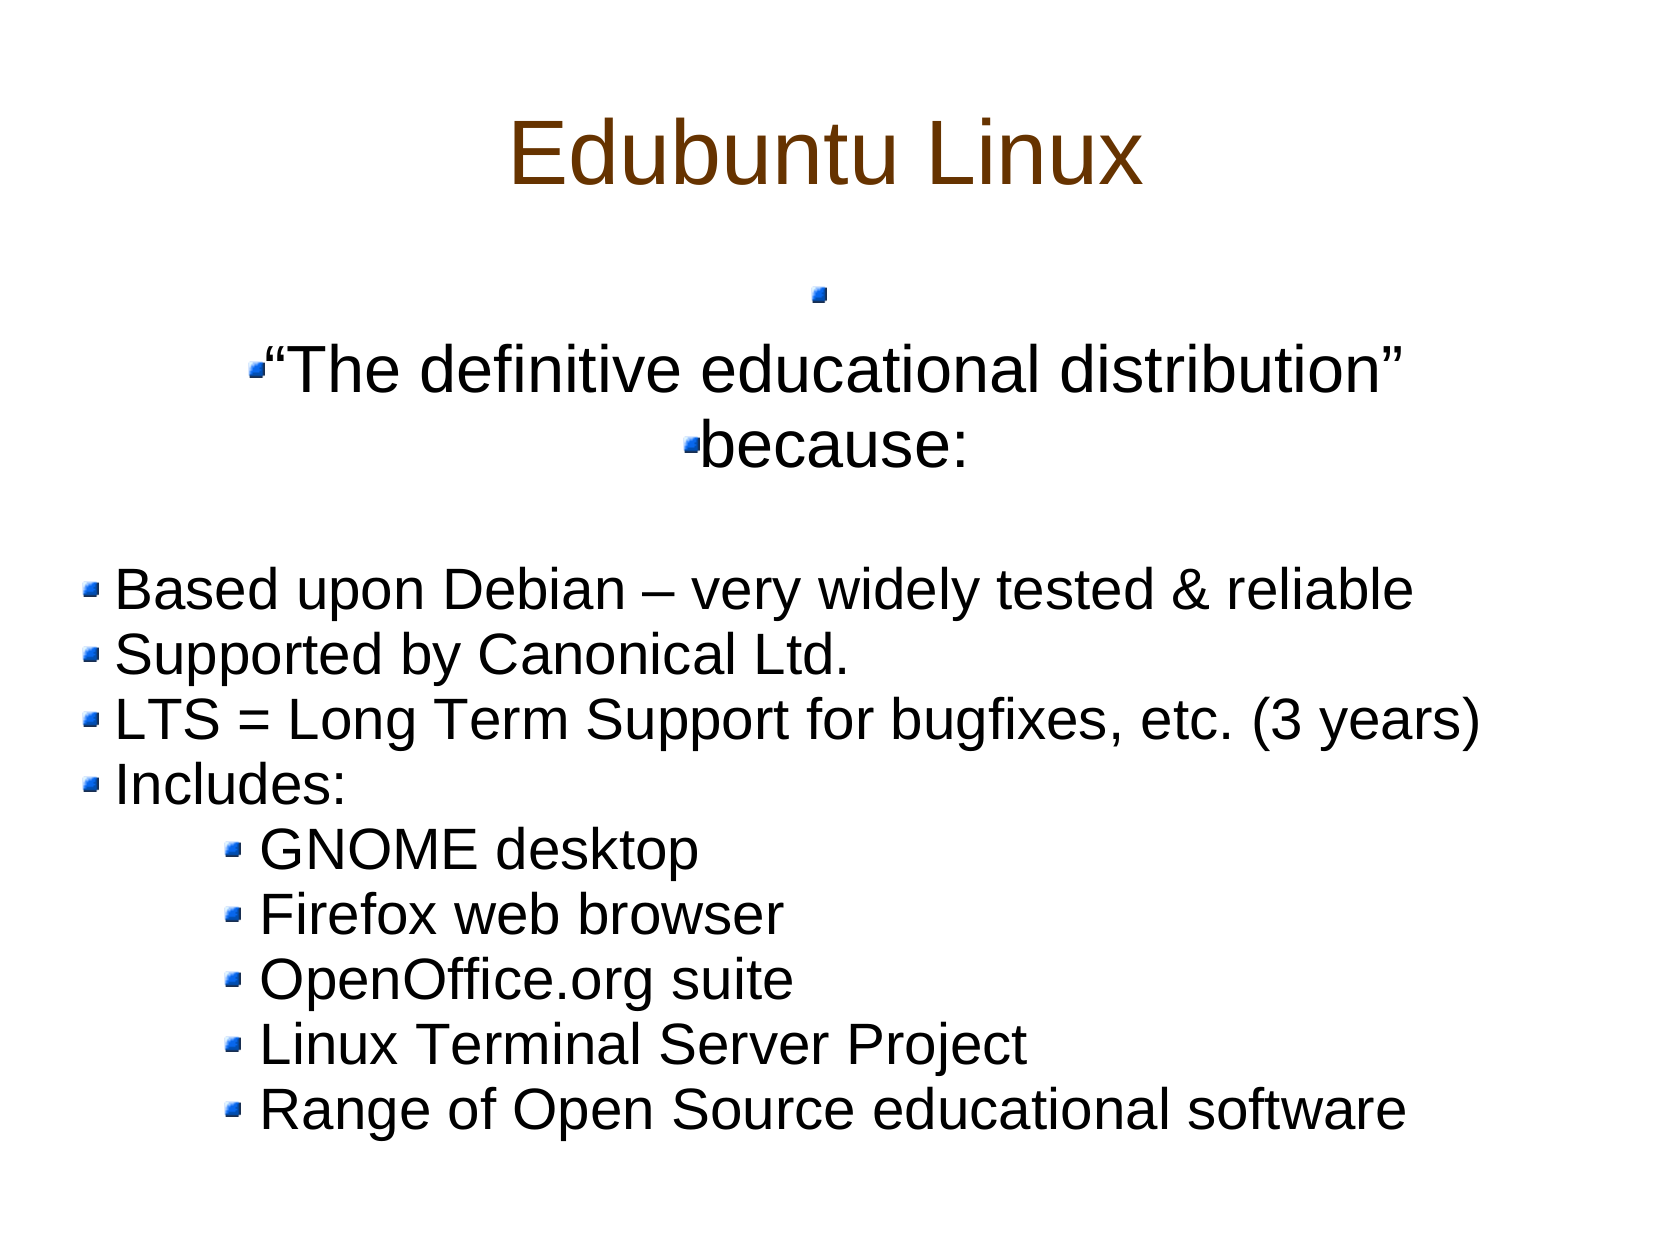

# Edubuntu Linux
“The definitive educational distribution”
because:
 Based upon Debian – very widely tested & reliable
 Supported by Canonical Ltd.
 LTS = Long Term Support for bugfixes, etc. (3 years)
 Includes:
GNOME desktop
Firefox web browser
OpenOffice.org suite
Linux Terminal Server Project
Range of Open Source educational software